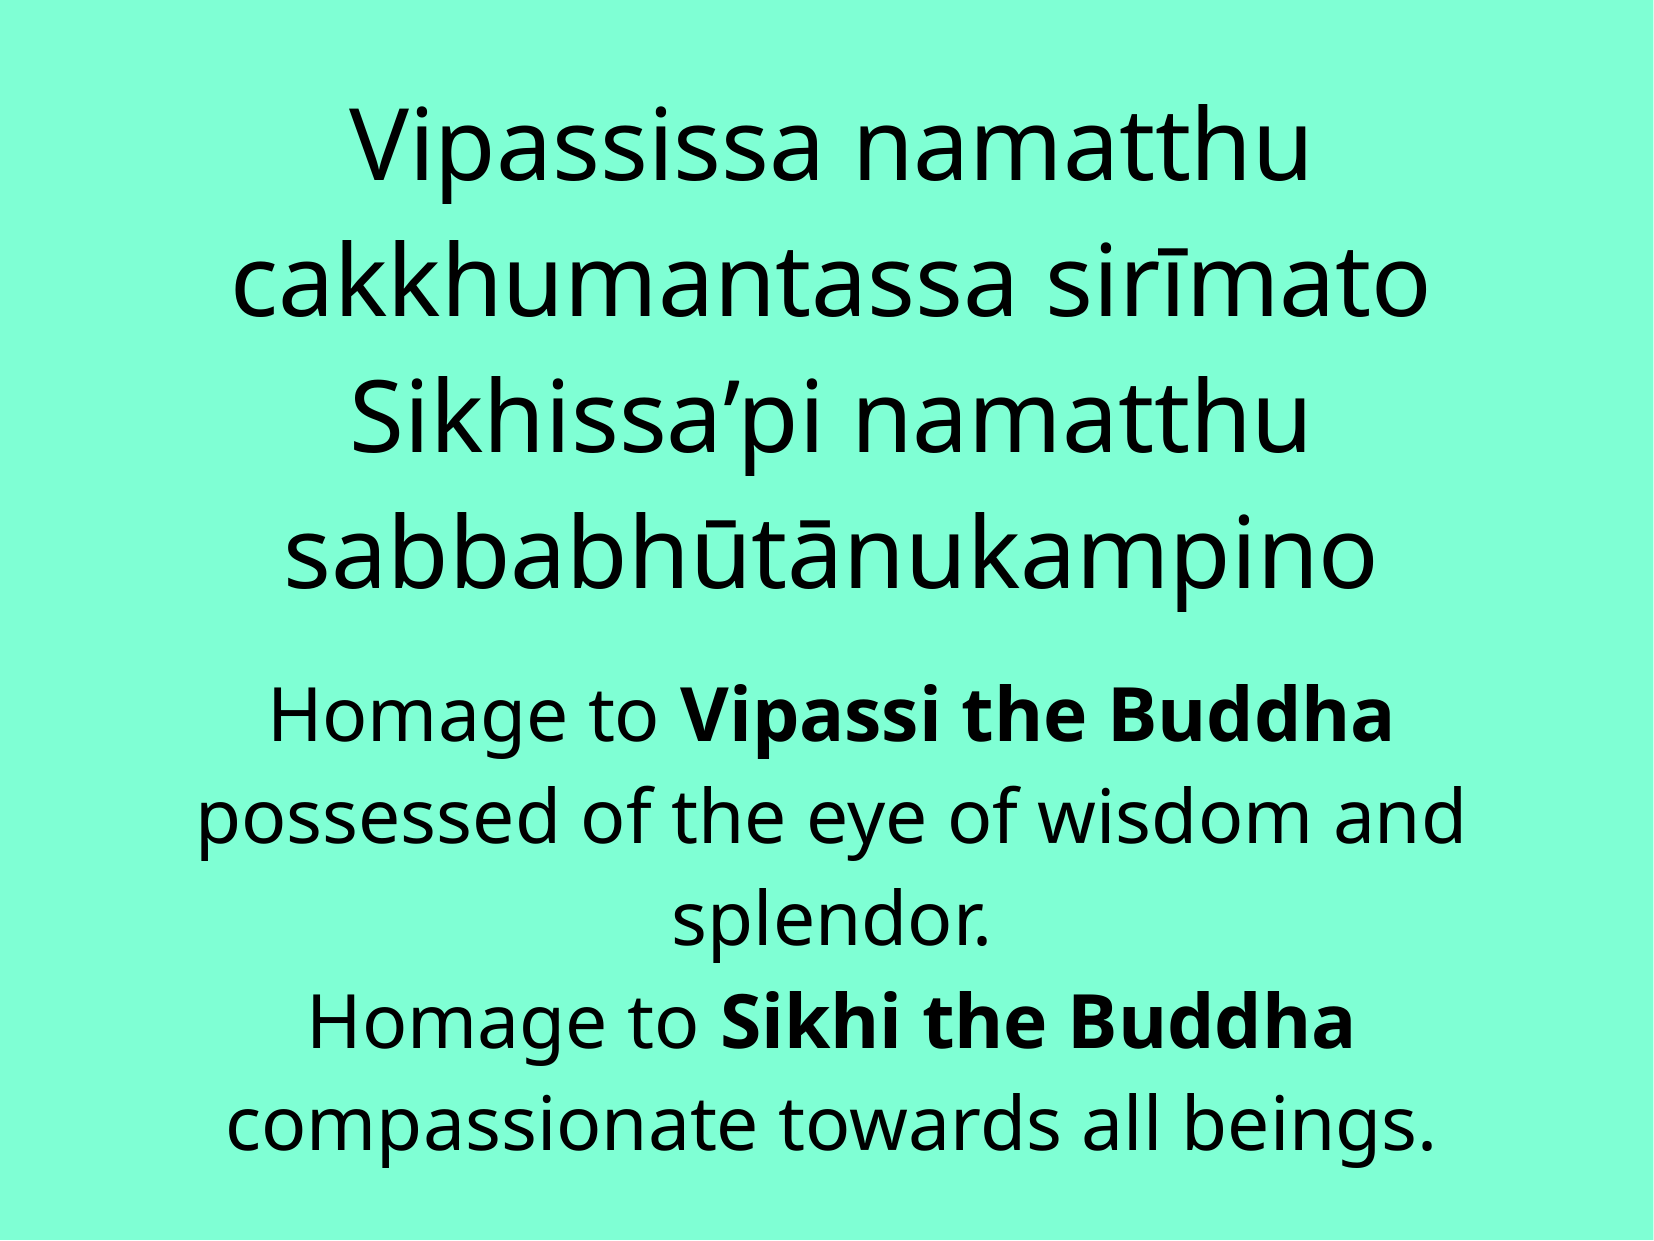

# Vipassissa namatthu
cakkhumantassa sirīmato
Sikhissa’pi namatthu
sabbabhūtānukampino
Homage to Vipassi the Buddha
possessed of the eye of wisdom and splendor.
Homage to Sikhi the Buddha
compassionate towards all beings.